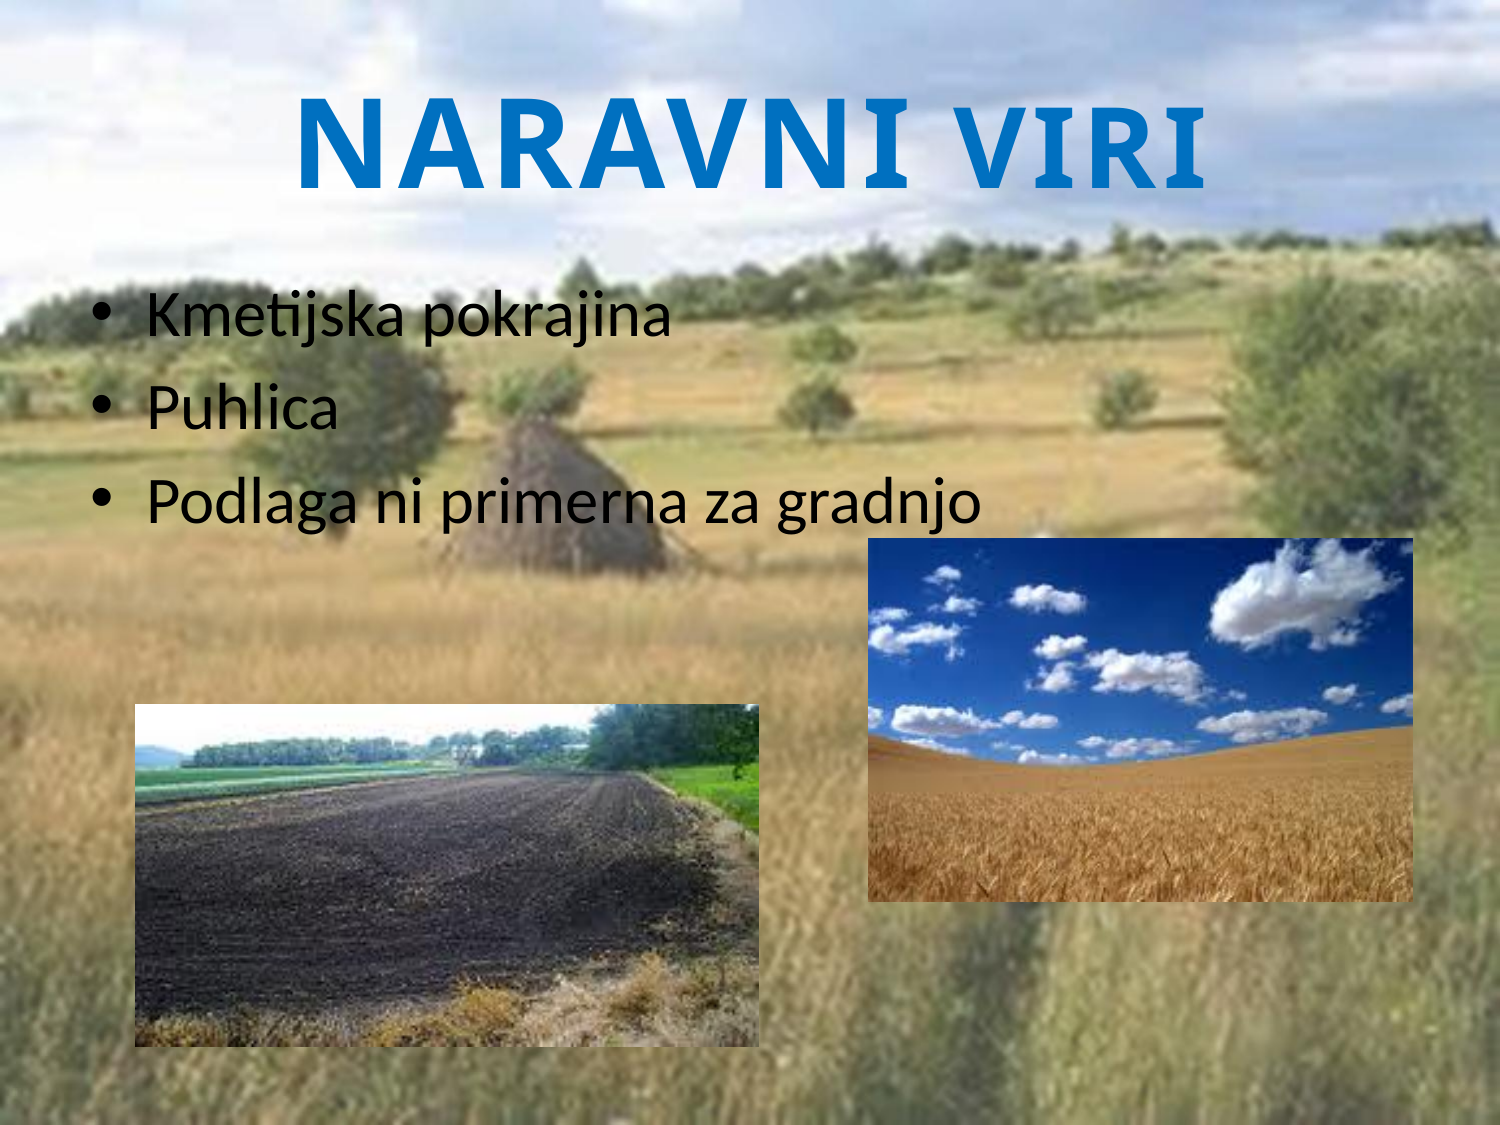

# NARAVNI VIRI
Kmetijska pokrajina
Puhlica
Podlaga ni primerna za gradnjo